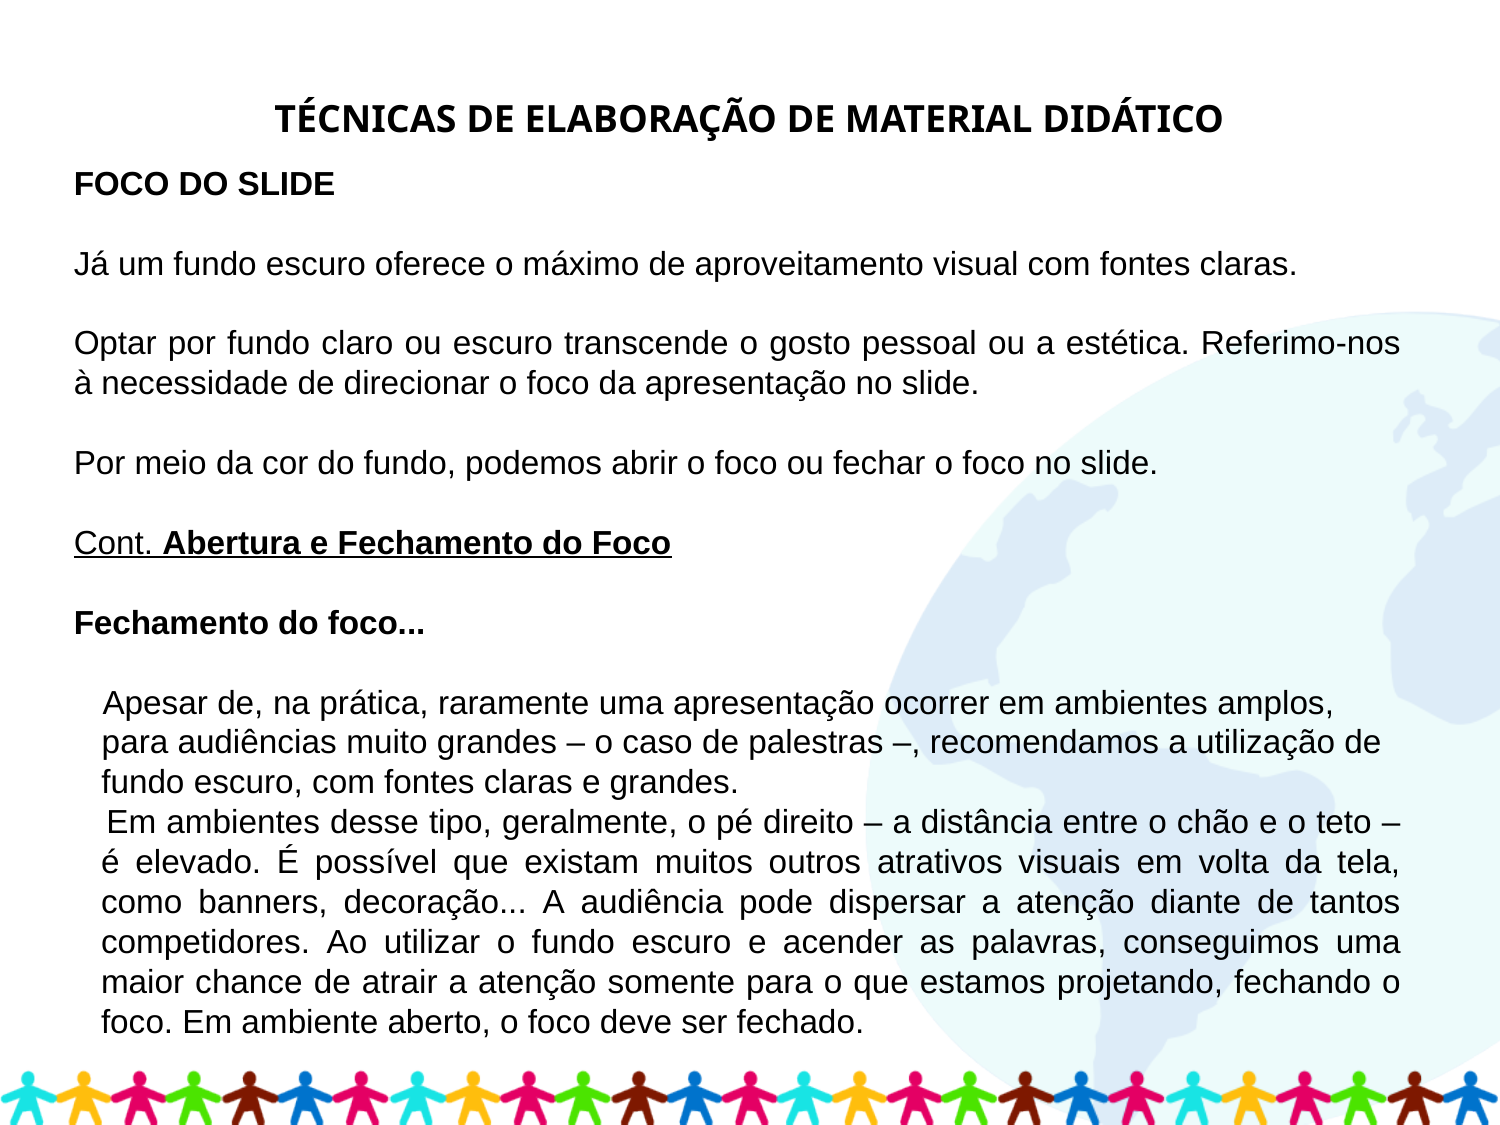

# TÉCNICAS DE ELABORAÇÃO DE MATERIAL DIDÁTICO
FOCO DO SLIDE
Já um fundo escuro oferece o máximo de aproveitamento visual com fontes claras.
Optar por fundo claro ou escuro transcende o gosto pessoal ou a estética. Referimo-nos à necessidade de direcionar o foco da apresentação no slide.
Por meio da cor do fundo, podemos abrir o foco ou fechar o foco no slide.
Cont. Abertura e Fechamento do Foco
Fechamento do foco...
 Apesar de, na prática, raramente uma apresentação ocorrer em ambientes amplos, para audiências muito grandes – o caso de palestras –, recomendamos a utilização de fundo escuro, com fontes claras e grandes.
Em ambientes desse tipo, geralmente, o pé direito – a distância entre o chão e o teto – é elevado. É possível que existam muitos outros atrativos visuais em volta da tela, como banners, decoração... A audiência pode dispersar a atenção diante de tantos competidores. Ao utilizar o fundo escuro e acender as palavras, conseguimos uma maior chance de atrair a atenção somente para o que estamos projetando, fechando o foco. Em ambiente aberto, o foco deve ser fechado.